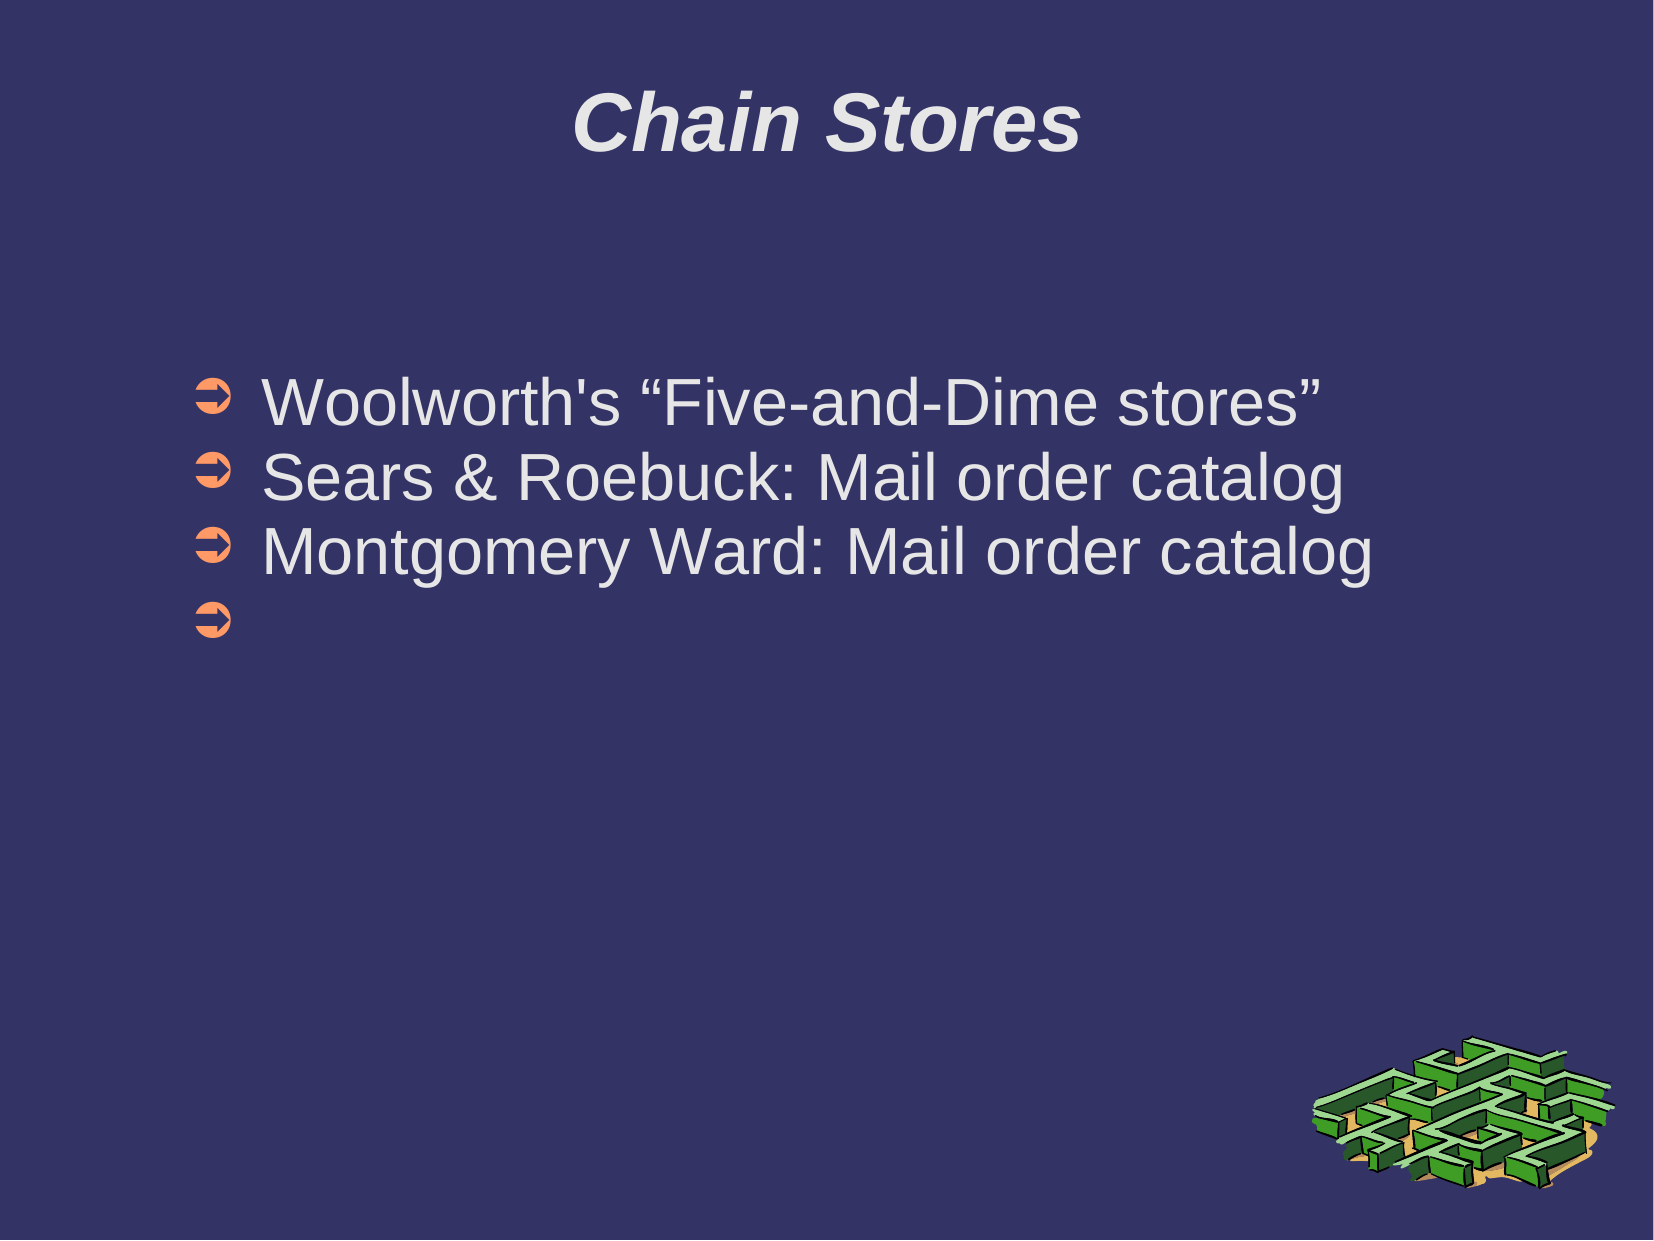

# Chain Stores
Woolworth's “Five-and-Dime stores”
Sears & Roebuck: Mail order catalog
Montgomery Ward: Mail order catalog